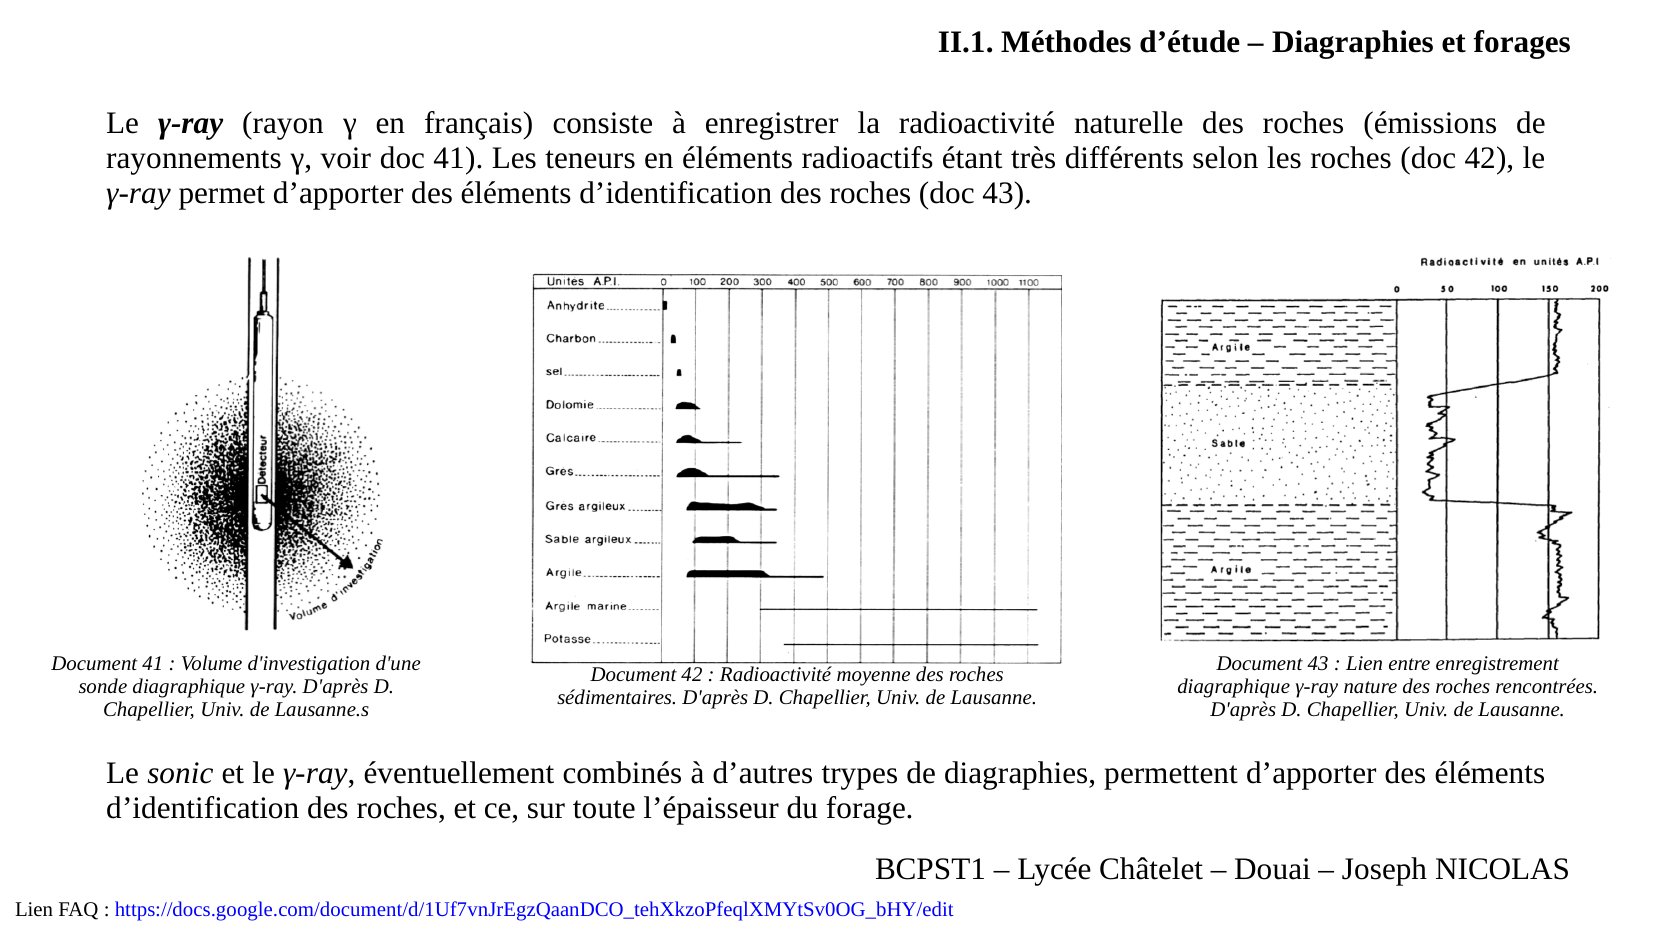

II.1. Méthodes d’étude – Diagraphies et forages
Le γ-ray (rayon γ en français) consiste à enregistrer la radioactivité naturelle des roches (émissions de rayonnements γ, voir doc 41). Les teneurs en éléments radioactifs étant très différents selon les roches (doc 42), le γ-ray permet d’apporter des éléments d’identification des roches (doc 43).
Document 41 : Volume d'investigation d'une sonde diagraphique γ-ray. D'après D. Chapellier, Univ. de Lausanne.s
Document 42 : Radioactivité moyenne des roches sédimentaires. D'après D. Chapellier, Univ. de Lausanne.
Document 43 : Lien entre enregistrement diagraphique γ-ray nature des roches rencontrées. D'après D. Chapellier, Univ. de Lausanne.
Le sonic et le γ-ray, éventuellement combinés à d’autres trypes de diagraphies, permettent d’apporter des éléments d’identification des roches, et ce, sur toute l’épaisseur du forage.
BCPST1 – Lycée Châtelet – Douai – Joseph NICOLAS
Lien FAQ : https://docs.google.com/document/d/1Uf7vnJrEgzQaanDCO_tehXkzoPfeqlXMYtSv0OG_bHY/edit